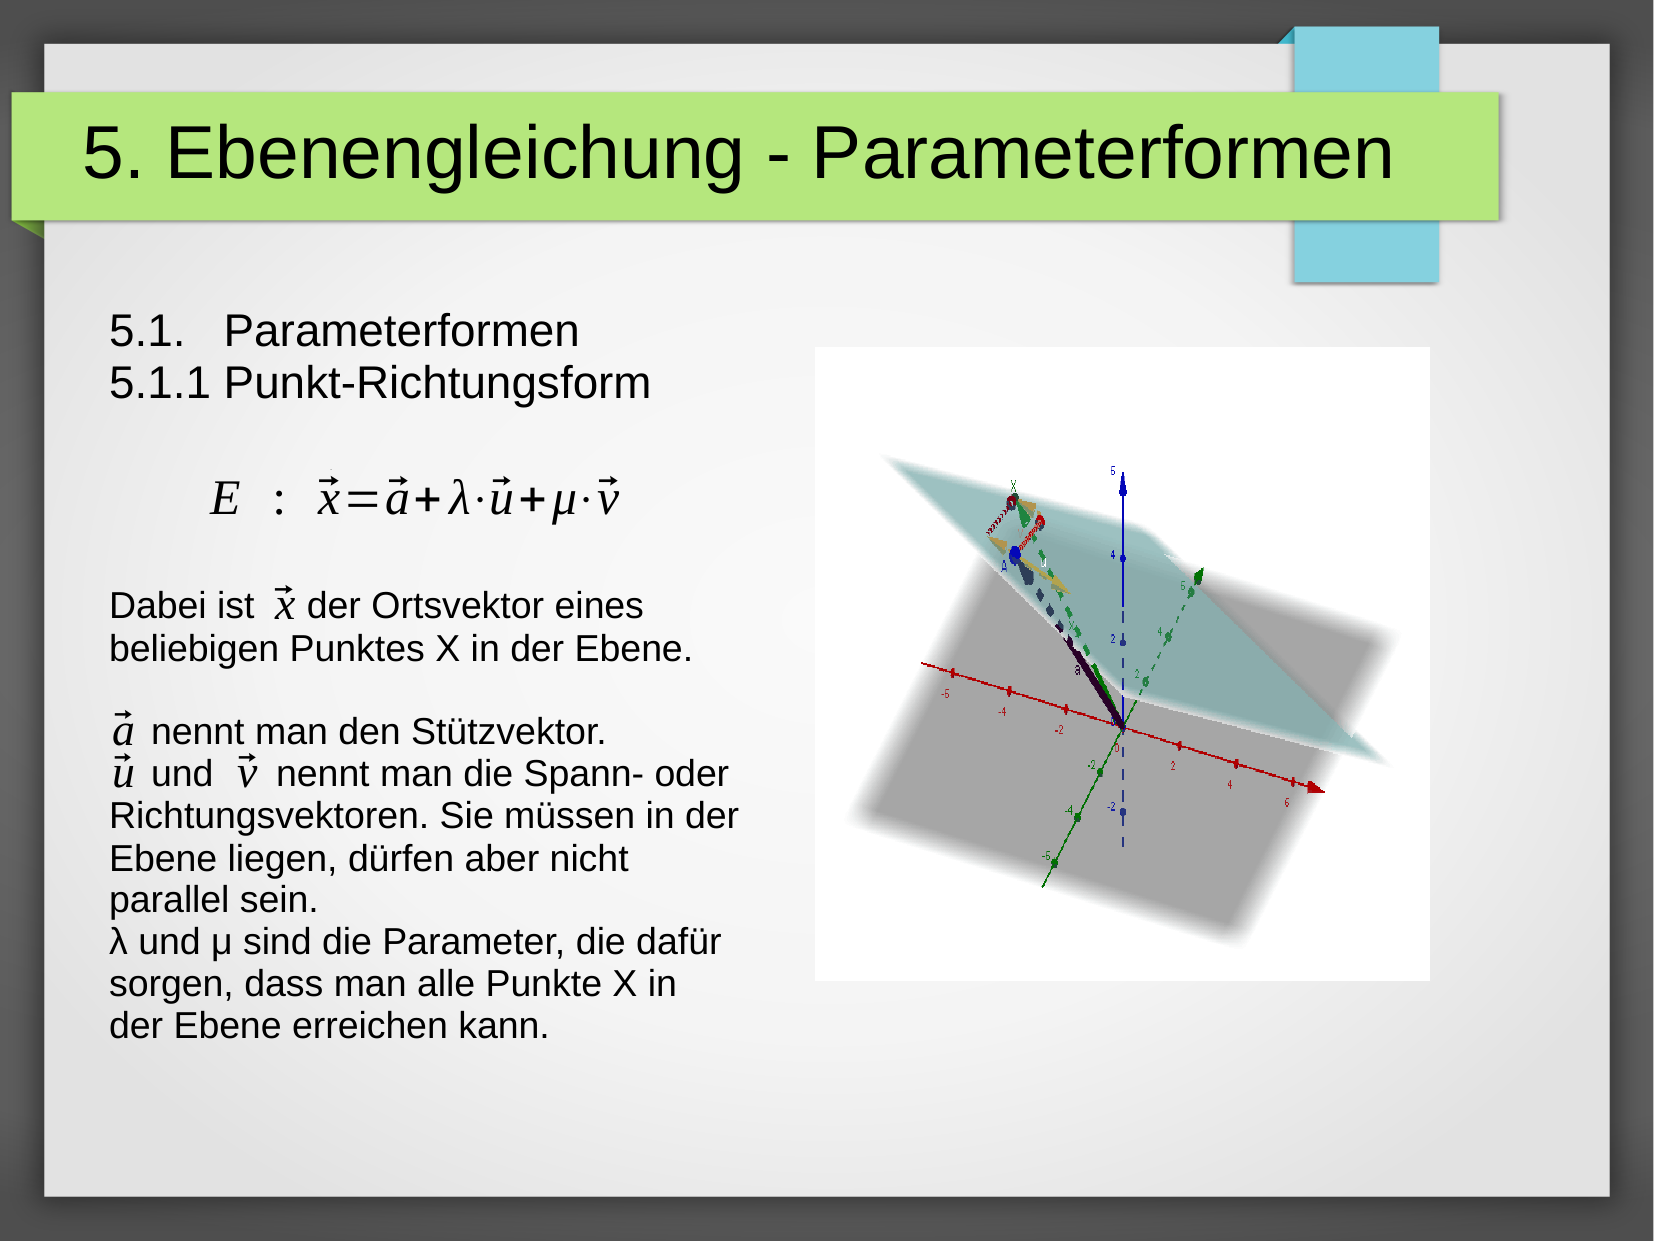

# 5. Ebenengleichung - Parameterformen
5.1. Parameterformen
5.1.1 Punkt-Richtungsform
Dabei ist der Ortsvektor eines beliebigen Punktes X in der Ebene.
 nennt man den Stützvektor.
 und nennt man die Spann- oder Richtungsvektoren. Sie müssen in der Ebene liegen, dürfen aber nicht parallel sein.
λ und μ sind die Parameter, die dafür sorgen, dass man alle Punkte X in der Ebene erreichen kann.